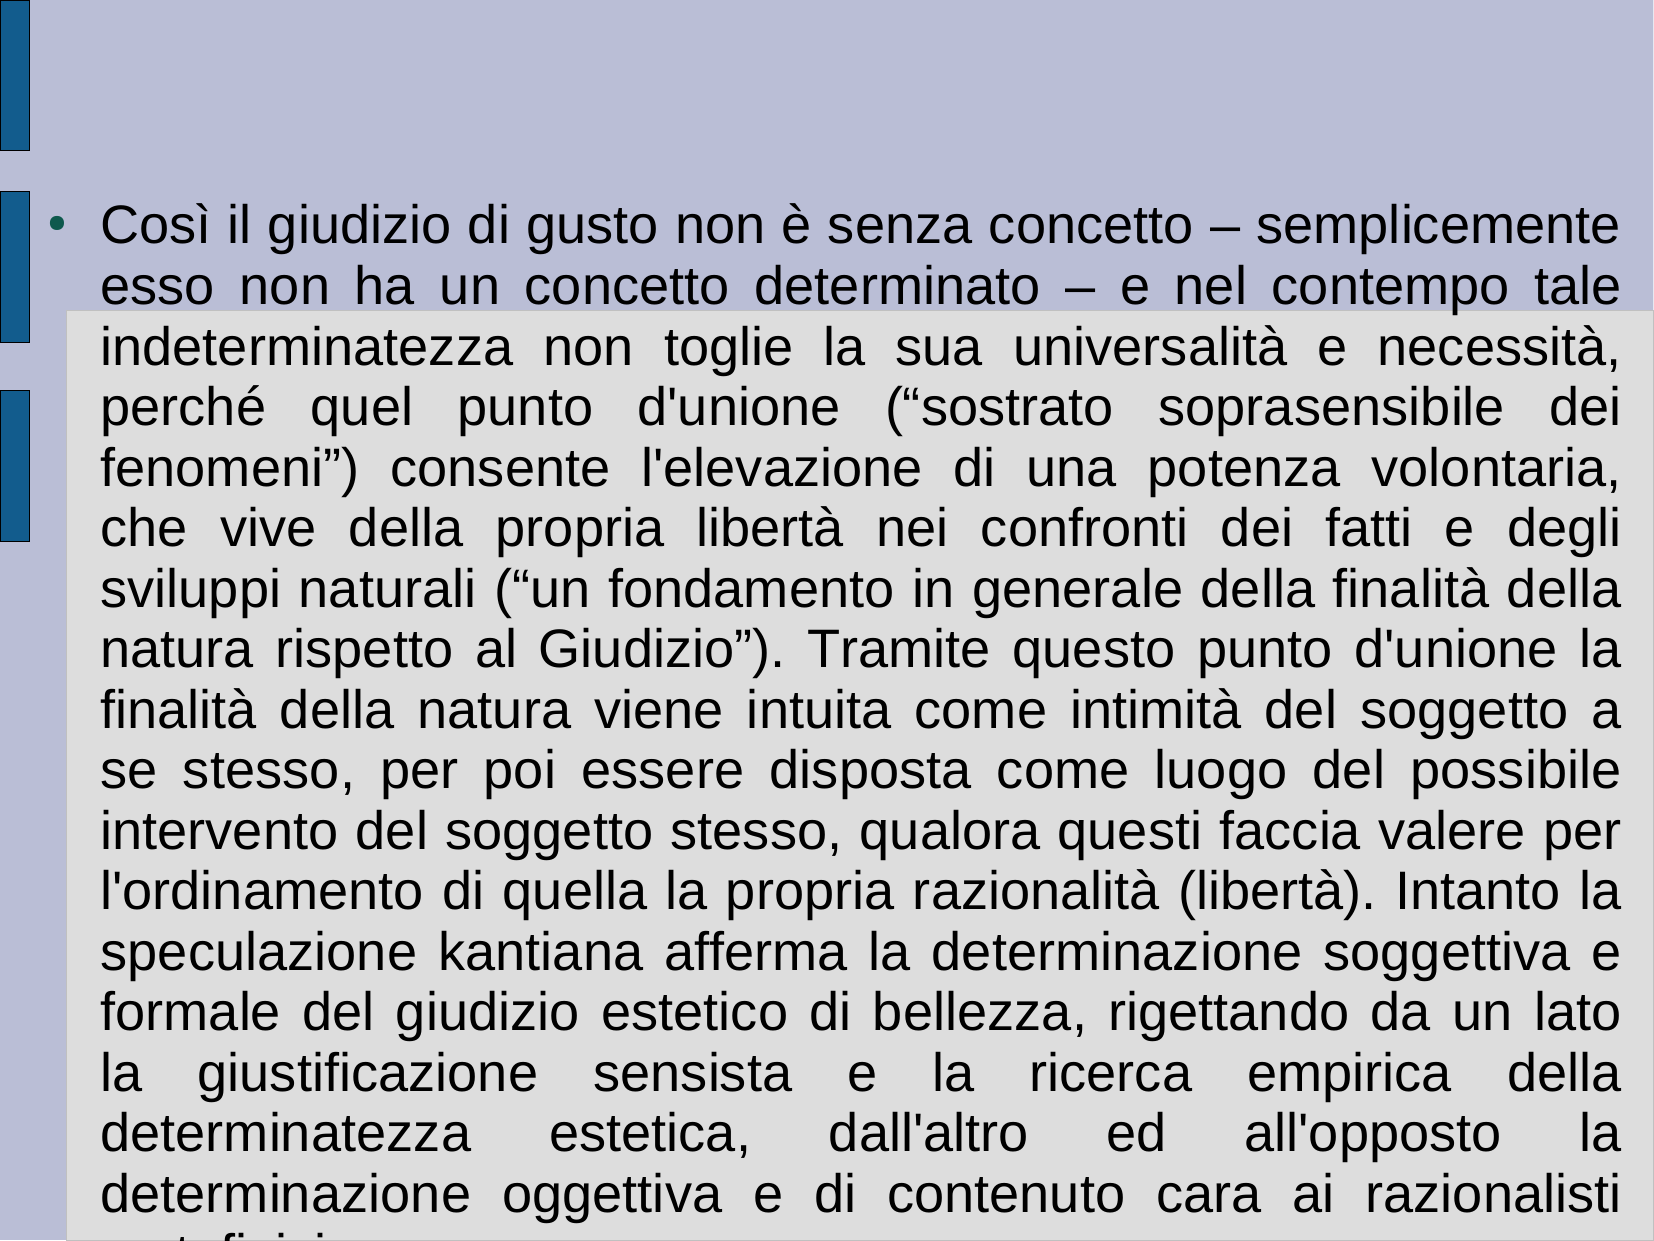

#
Così il giudizio di gusto non è senza concetto – semplicemente esso non ha un concetto determinato – e nel contempo tale indeterminatezza non toglie la sua universalità e necessità, perché quel punto d'unione (“sostrato soprasensibile dei fenomeni”) consente l'elevazione di una potenza volontaria, che vive della propria libertà nei confronti dei fatti e degli sviluppi naturali (“un fondamento in generale della finalità della natura rispetto al Giudizio”). Tramite questo punto d'unione la finalità della natura viene intuita come intimità del soggetto a se stesso, per poi essere disposta come luogo del possibile intervento del soggetto stesso, qualora questi faccia valere per l'ordinamento di quella la propria razionalità (libertà). Intanto la speculazione kantiana afferma la determinazione soggettiva e formale del giudizio estetico di bellezza, rigettando da un lato la giustificazione sensista e la ricerca empirica della determinatezza estetica, dall'altro ed all'opposto la determinazione oggettiva e di contenuto cara ai razionalisti metafisici.